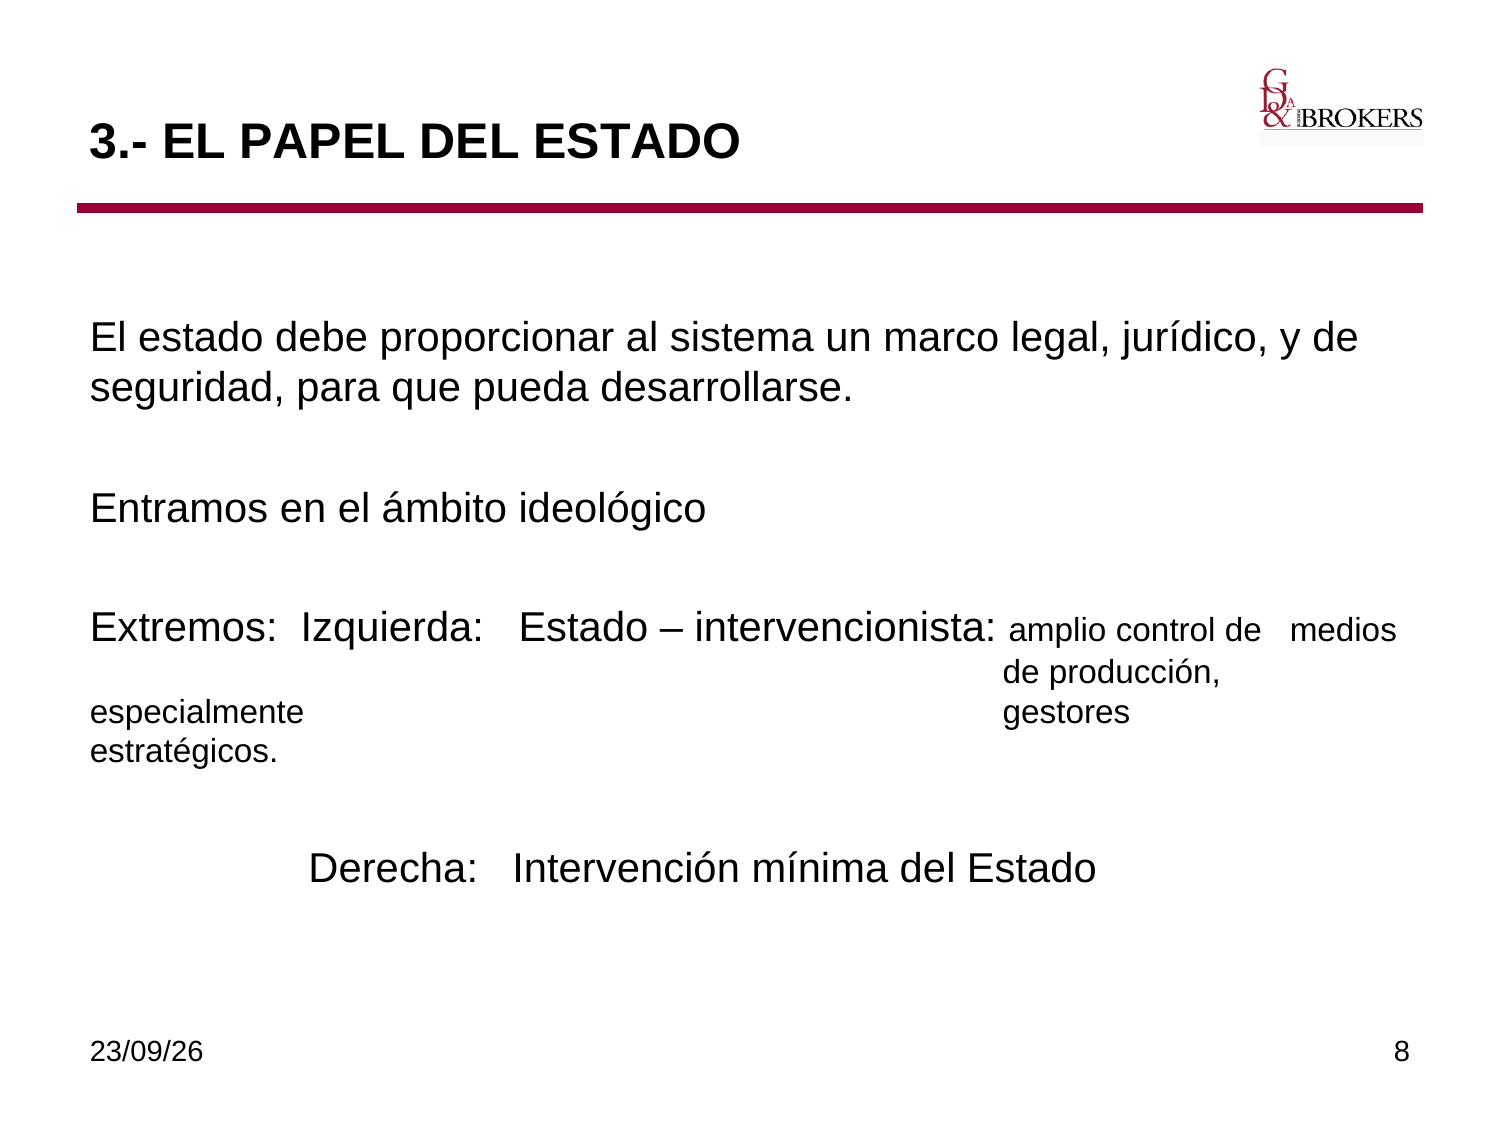

# 3.- EL PAPEL DEL ESTADO
El estado debe proporcionar al sistema un marco legal, jurídico, y de seguridad, para que pueda desarrollarse.
Entramos en el ámbito ideológico
Extremos: Izquierda: Estado – intervencionista: amplio control de 	medios 	de producción, 	especialmente 	gestores 	estratégicos.
 Derecha: Intervención mínima del Estado
8